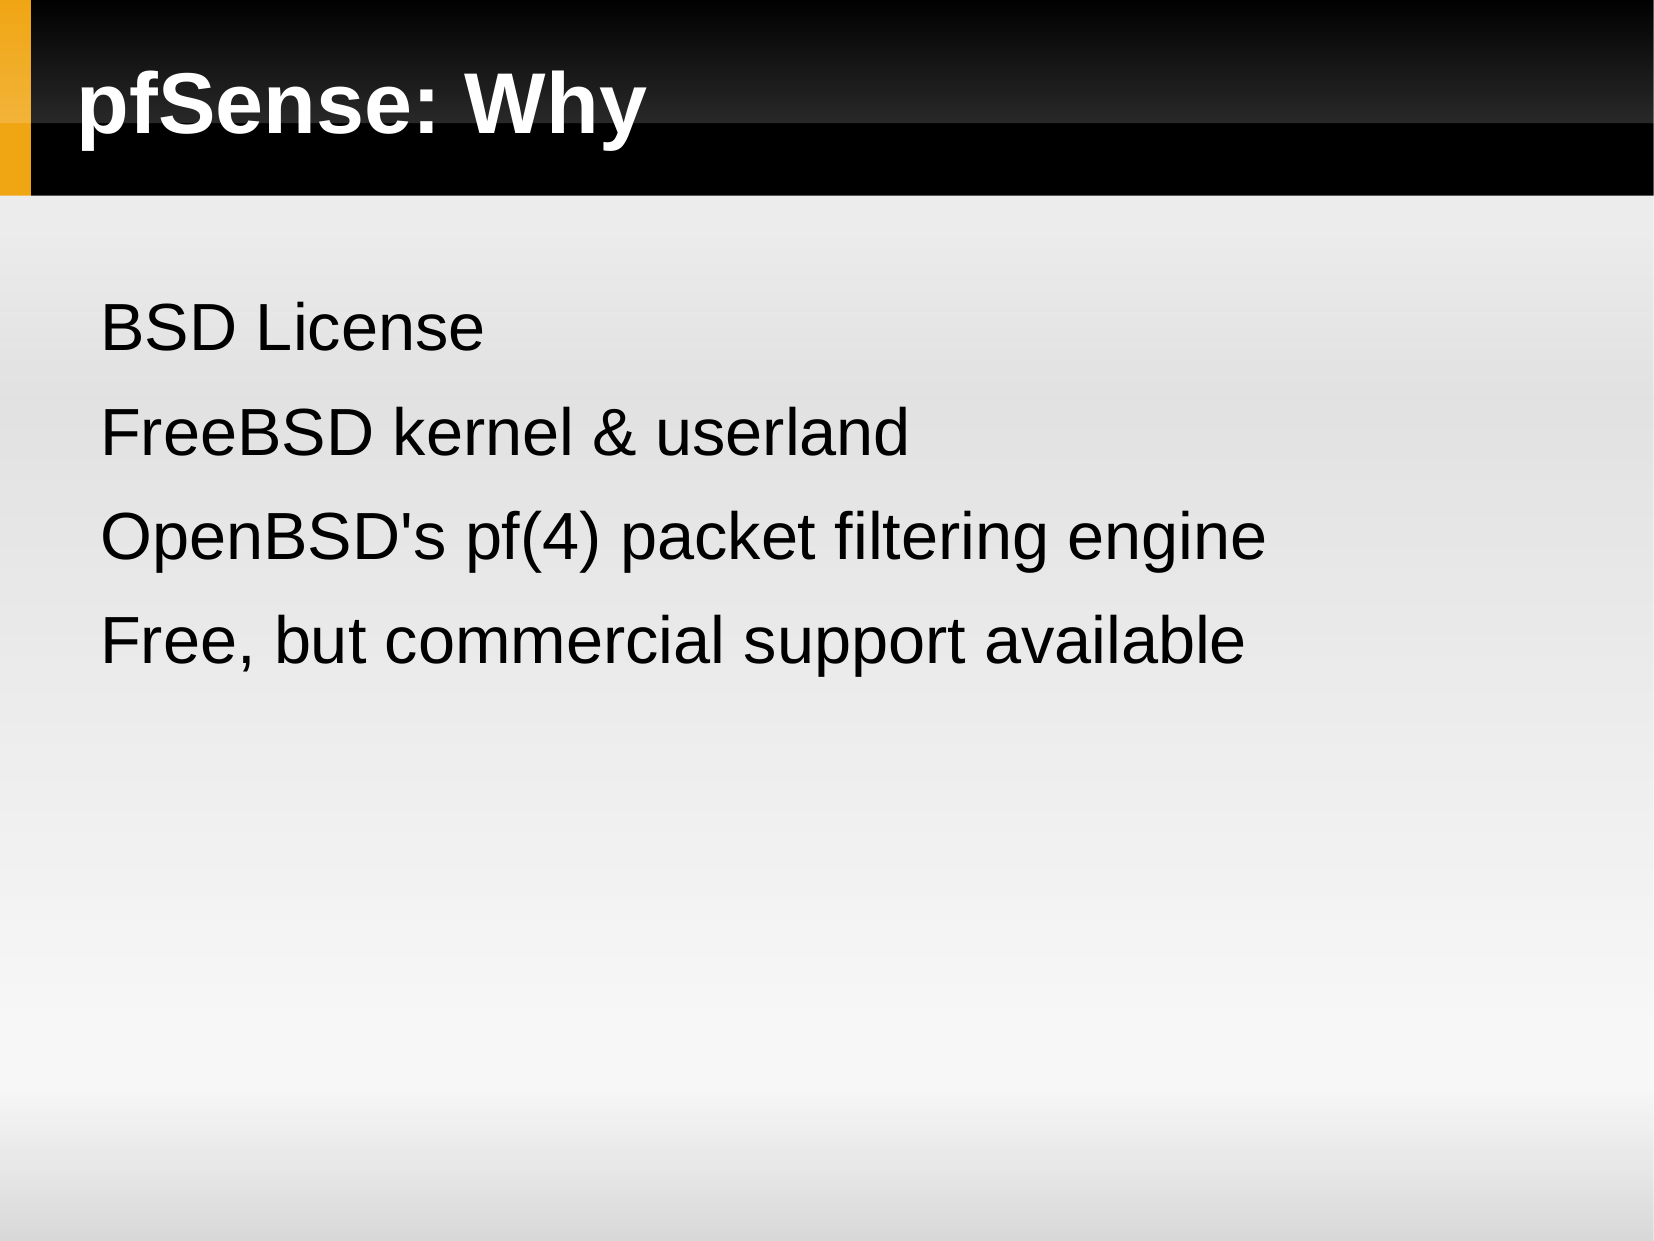

# pfSense: Why
BSD License
FreeBSD kernel & userland
OpenBSD's pf(4) packet filtering engine
Free, but commercial support available